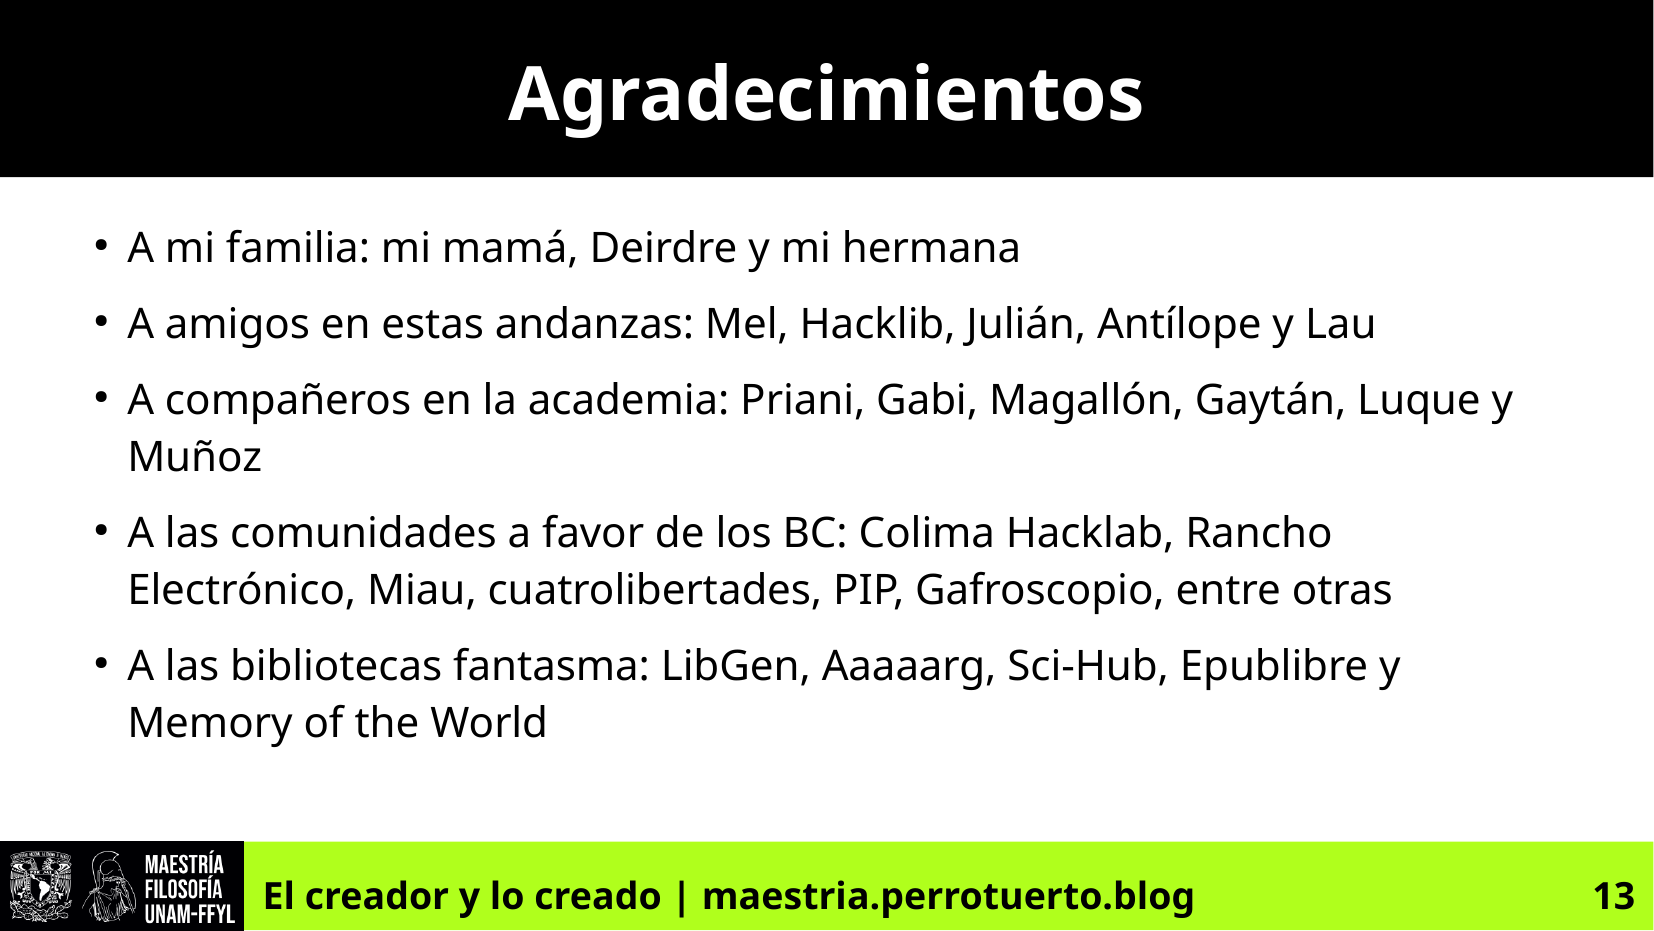

# Agradecimientos
A mi familia: mi mamá, Deirdre y mi hermana
A amigos en estas andanzas: Mel, Hacklib, Julián, Antílope y Lau
A compañeros en la academia: Priani, Gabi, Magallón, Gaytán, Luque y Muñoz
A las comunidades a favor de los BC: Colima Hacklab, Rancho Electrónico, Miau, cuatrolibertades, PIP, Gafroscopio, entre otras
A las bibliotecas fantasma: LibGen, Aaaaarg, Sci-Hub, Epublibre y Memory of the World